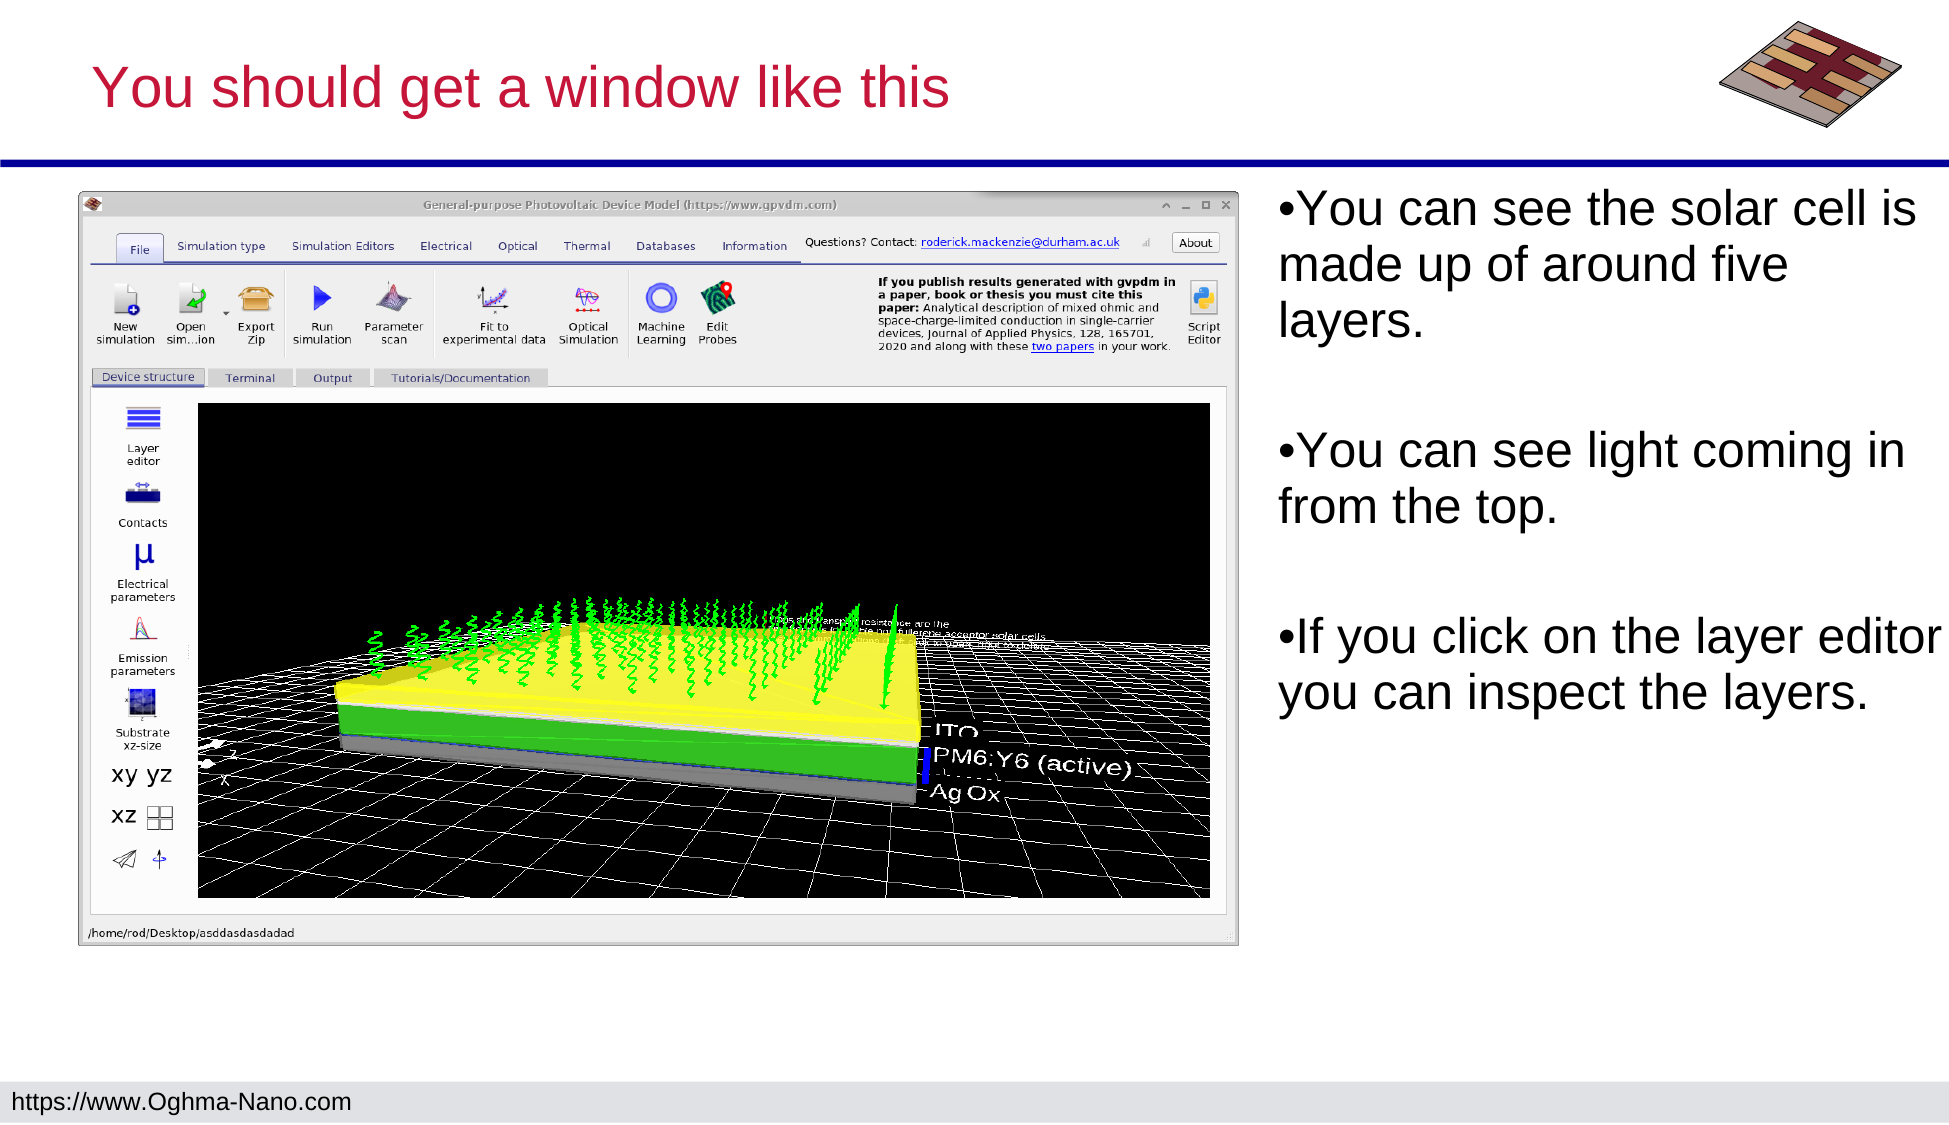

# You should get a window like this
You can see the solar cell is made up of around five layers.
You can see light coming in from the top.
If you click on the layer editor you can inspect the layers.